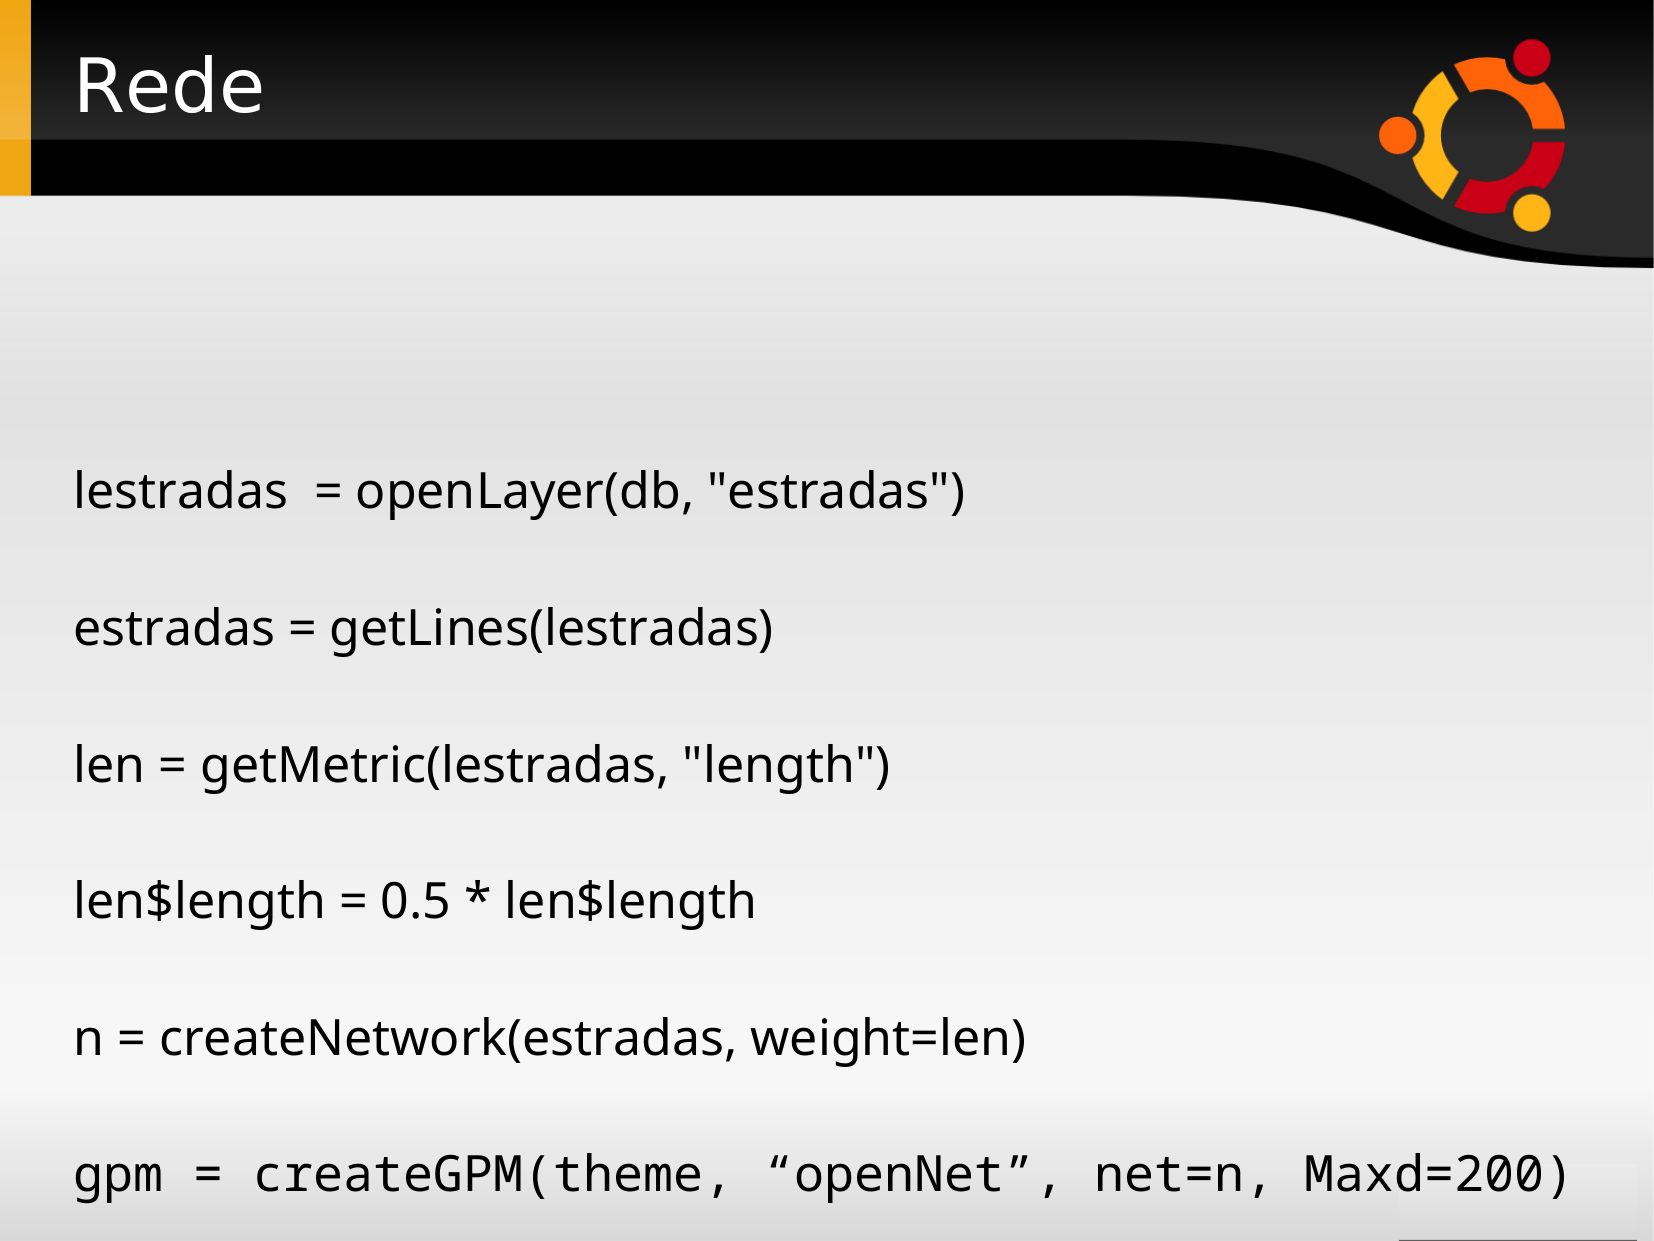

Rede
lestradas = openLayer(db, "estradas")
estradas = getLines(lestradas)
len = getMetric(lestradas, "length")
len$length = 0.5 * len$length
n = createNetwork(estradas, weight=len)
gpm = createGPM(theme, “openNet”, net=n, Maxd=200)